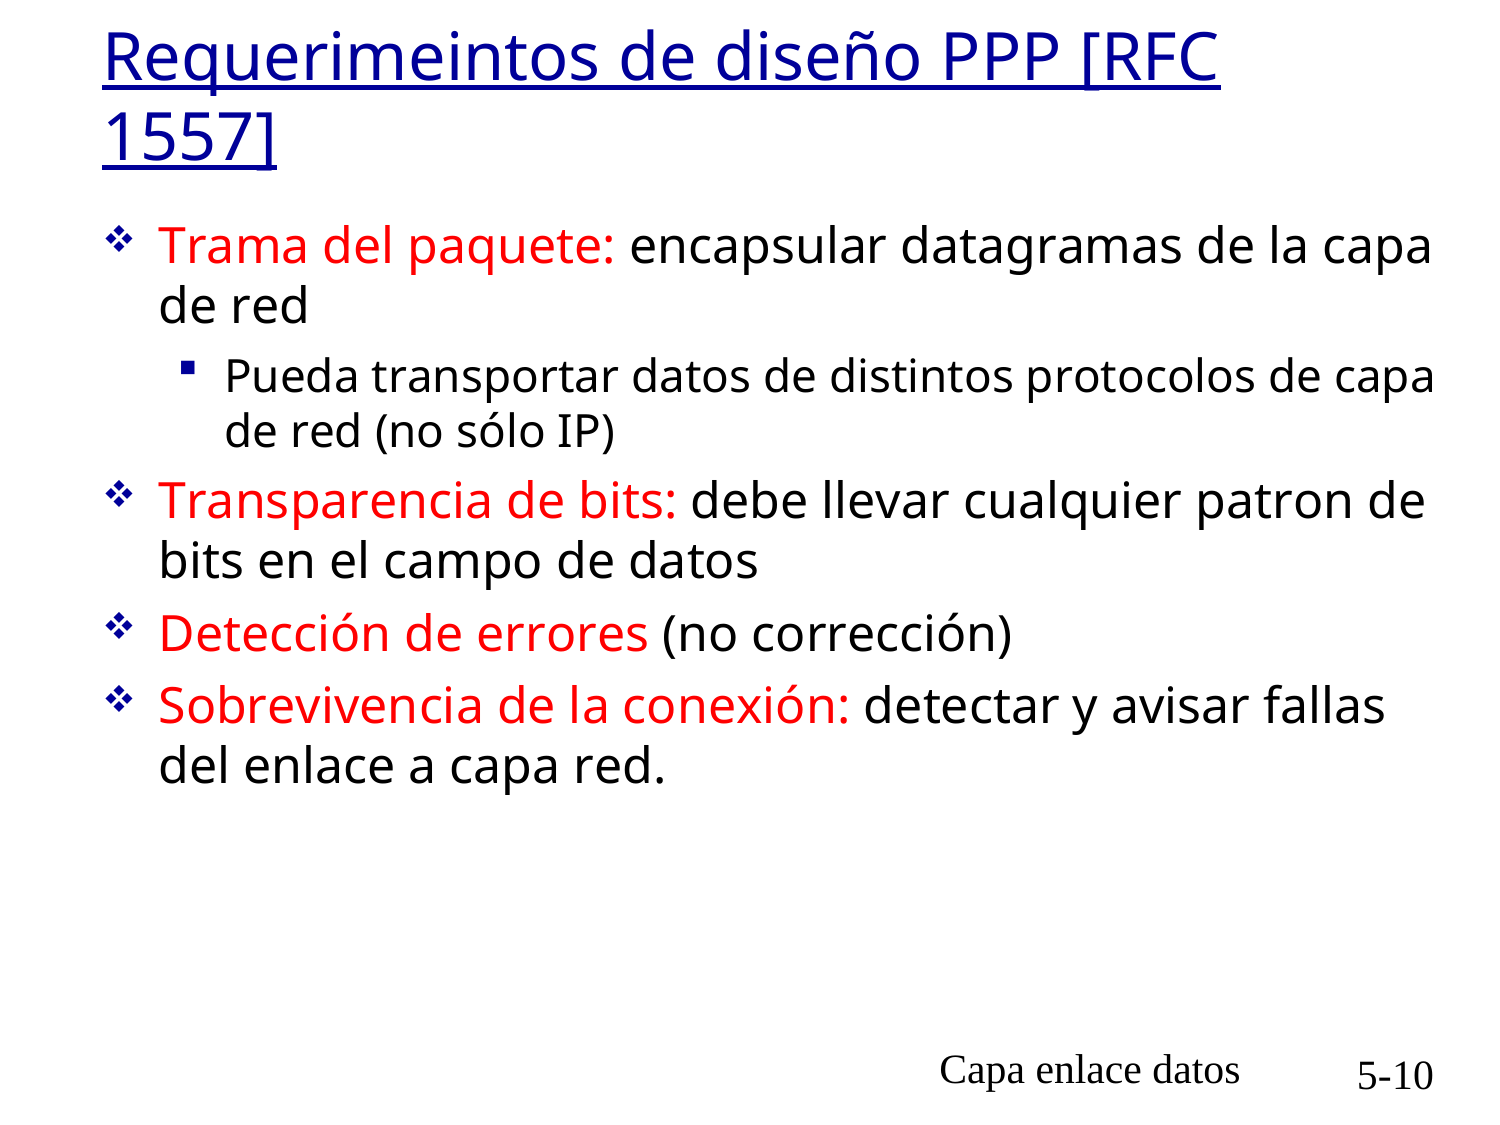

# Requerimeintos de diseño PPP [RFC 1557]
Trama del paquete: encapsular datagramas de la capa de red
Pueda transportar datos de distintos protocolos de capa de red (no sólo IP)
Transparencia de bits: debe llevar cualquier patron de bits en el campo de datos
Detección de errores (no corrección)
Sobrevivencia de la conexión: detectar y avisar fallas del enlace a capa red.
10